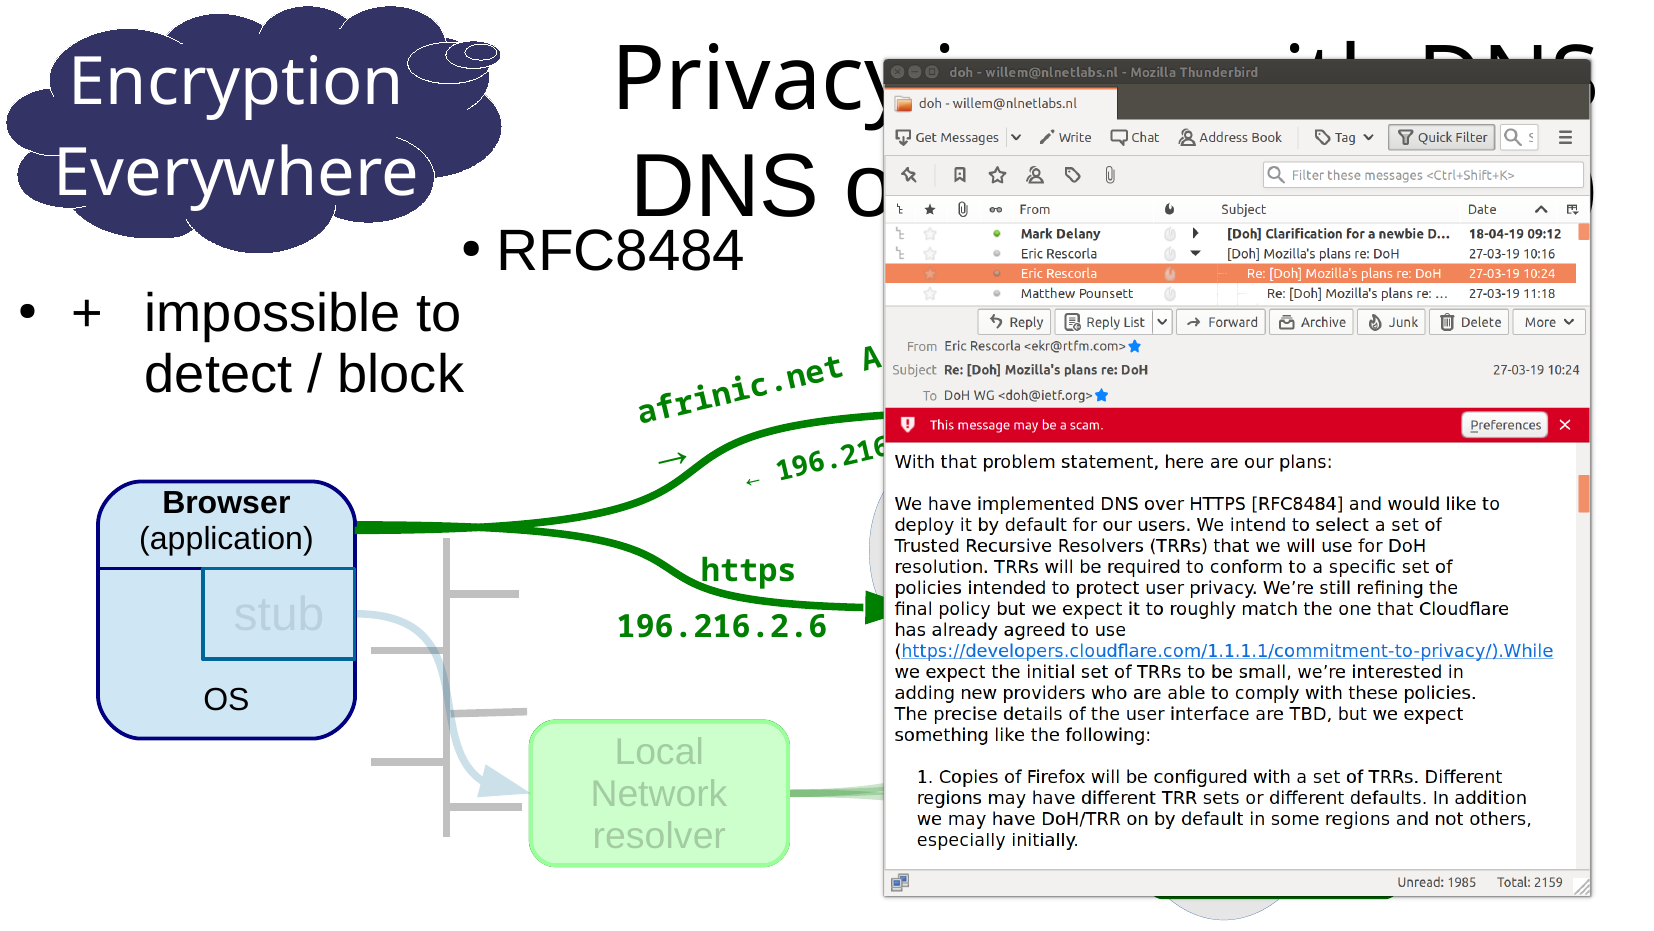

Encryption
Everywhere
# Privacy issues with DNS DNS over HTTPS (DoH)
RFC8484
+	impossible to
	detect / block